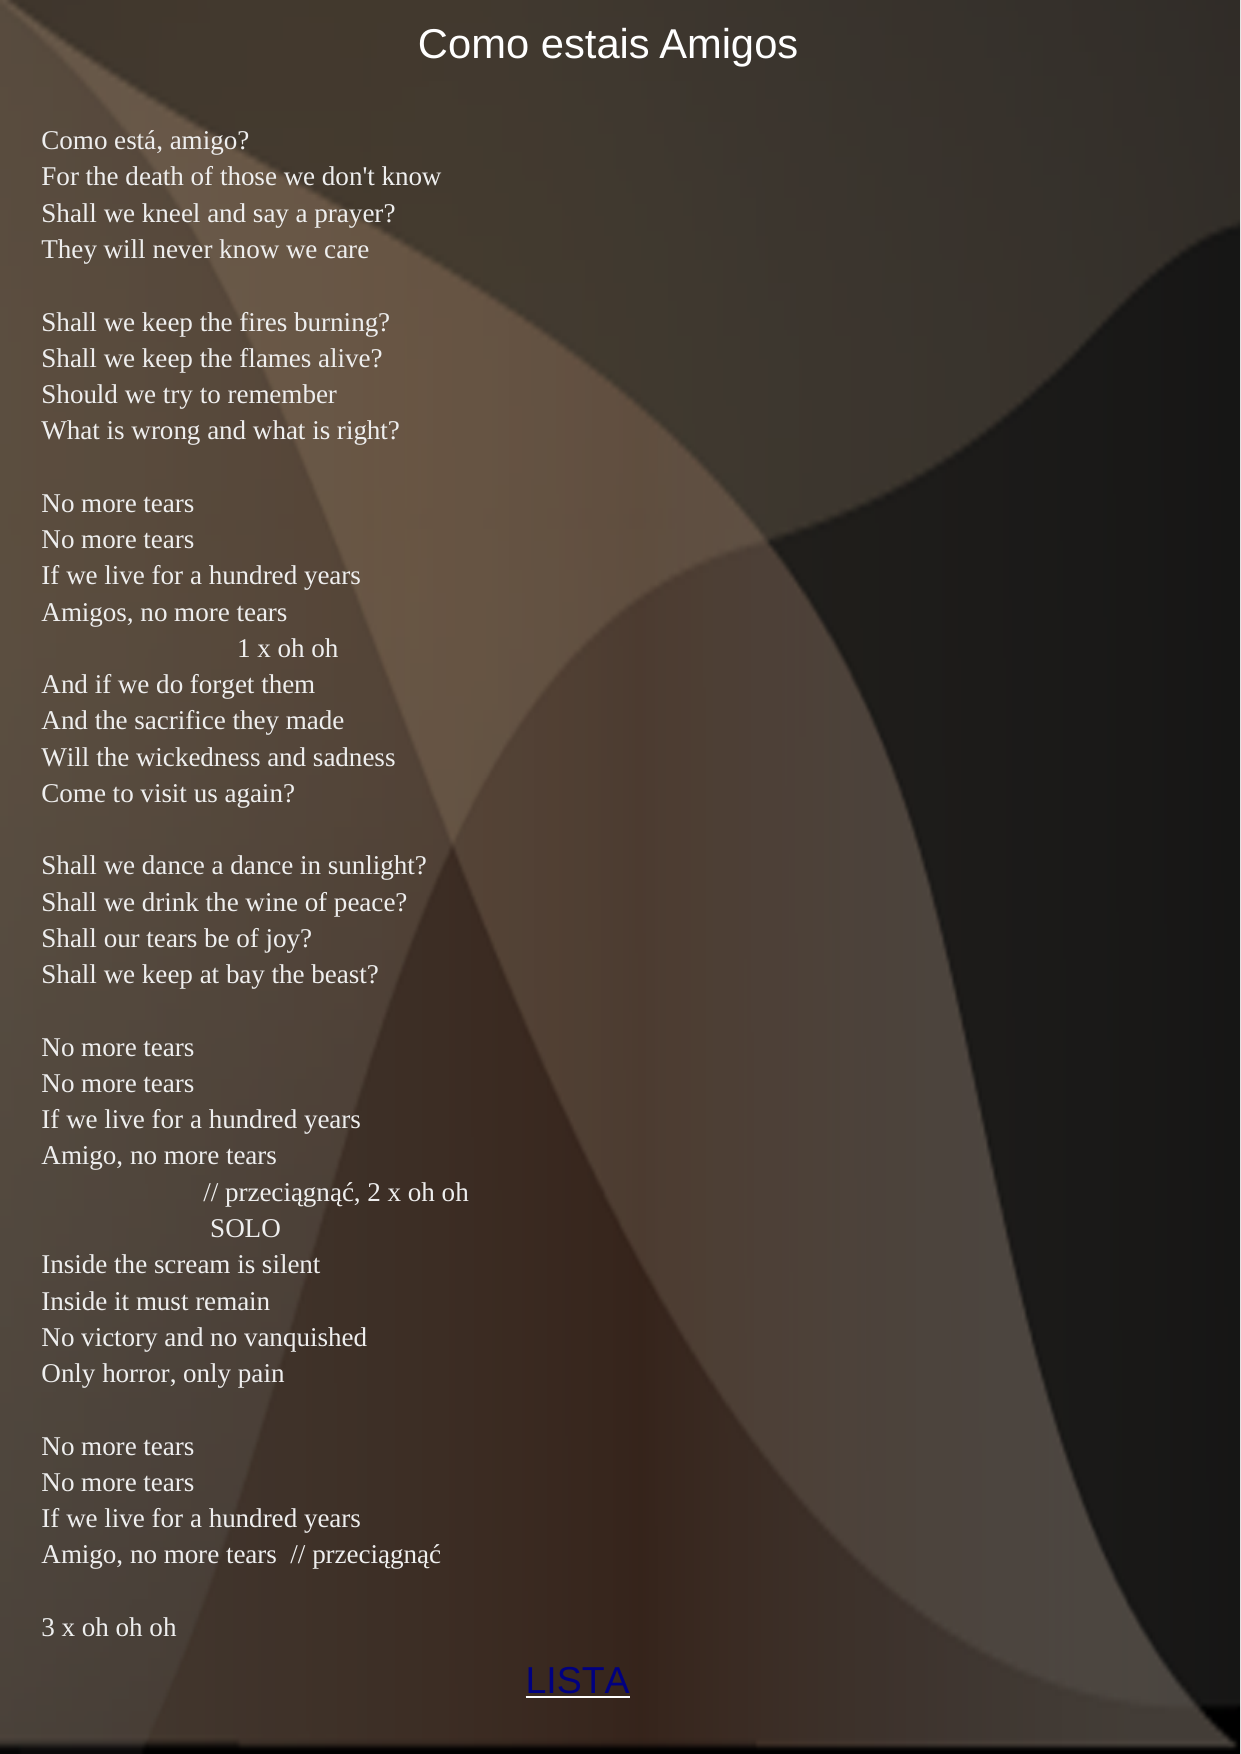

# Como estais Amigos
Como está, amigo?
For the death of those we don't know
Shall we kneel and say a prayer?
They will never know we care
Shall we keep the fires burning?
Shall we keep the flames alive?
Should we try to remember
What is wrong and what is right?
No more tears
No more tears
If we live for a hundred years
Amigos, no more tears
 1 x oh oh
And if we do forget them
And the sacrifice they made
Will the wickedness and sadness
Come to visit us again?
Shall we dance a dance in sunlight?
Shall we drink the wine of peace?
Shall our tears be of joy?
Shall we keep at bay the beast?
No more tears
No more tears
If we live for a hundred years
Amigo, no more tears
 // przeciągnąć, 2 x oh oh
 SOLO
Inside the scream is silent
Inside it must remain
No victory and no vanquished
Only horror, only pain
No more tears
No more tears
If we live for a hundred years
Amigo, no more tears // przeciągnąć
3 x oh oh oh
LISTA